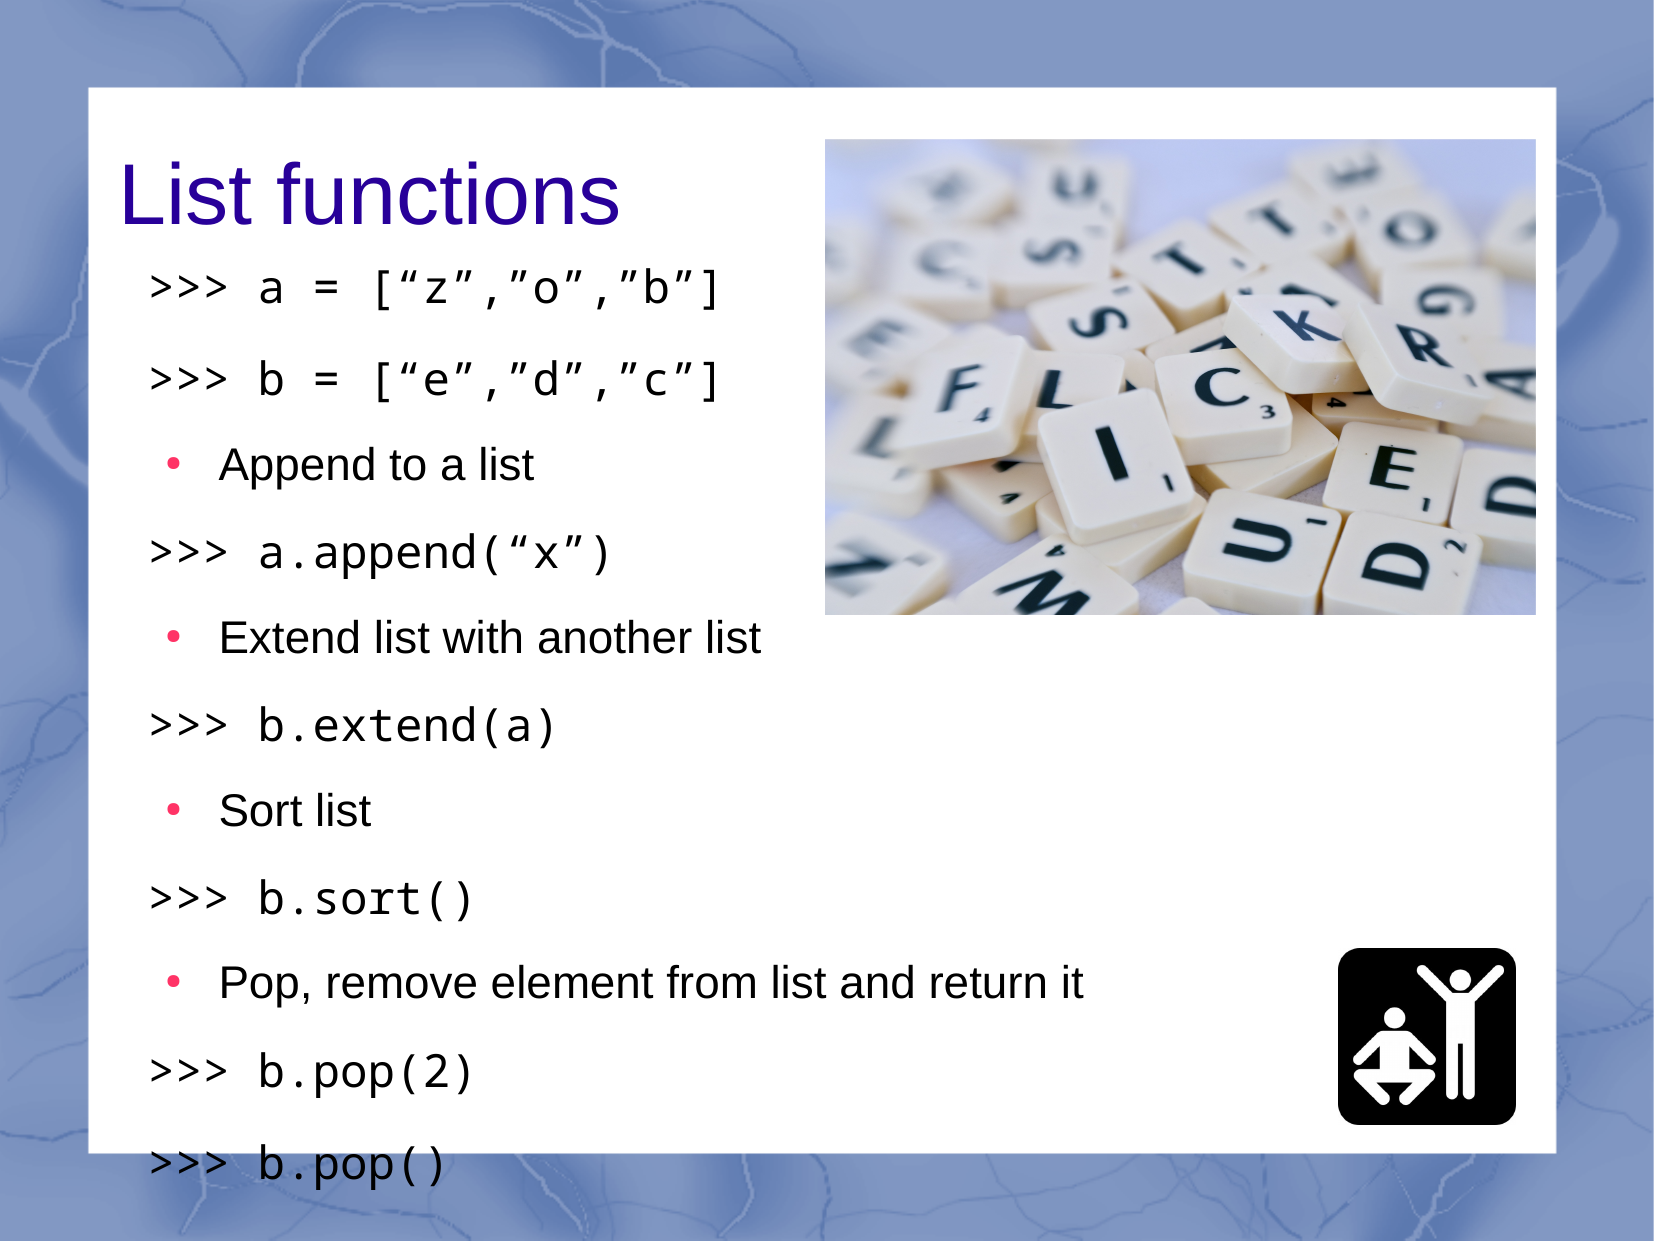

# List functions
>>> a = [“z”,”o”,”b”]
>>> b = [“e”,”d”,”c”]
Append to a list
>>> a.append(“x”)
Extend list with another list
>>> b.extend(a)
Sort list
>>> b.sort()
Pop, remove element from list and return it
>>> b.pop(2)
>>> b.pop()